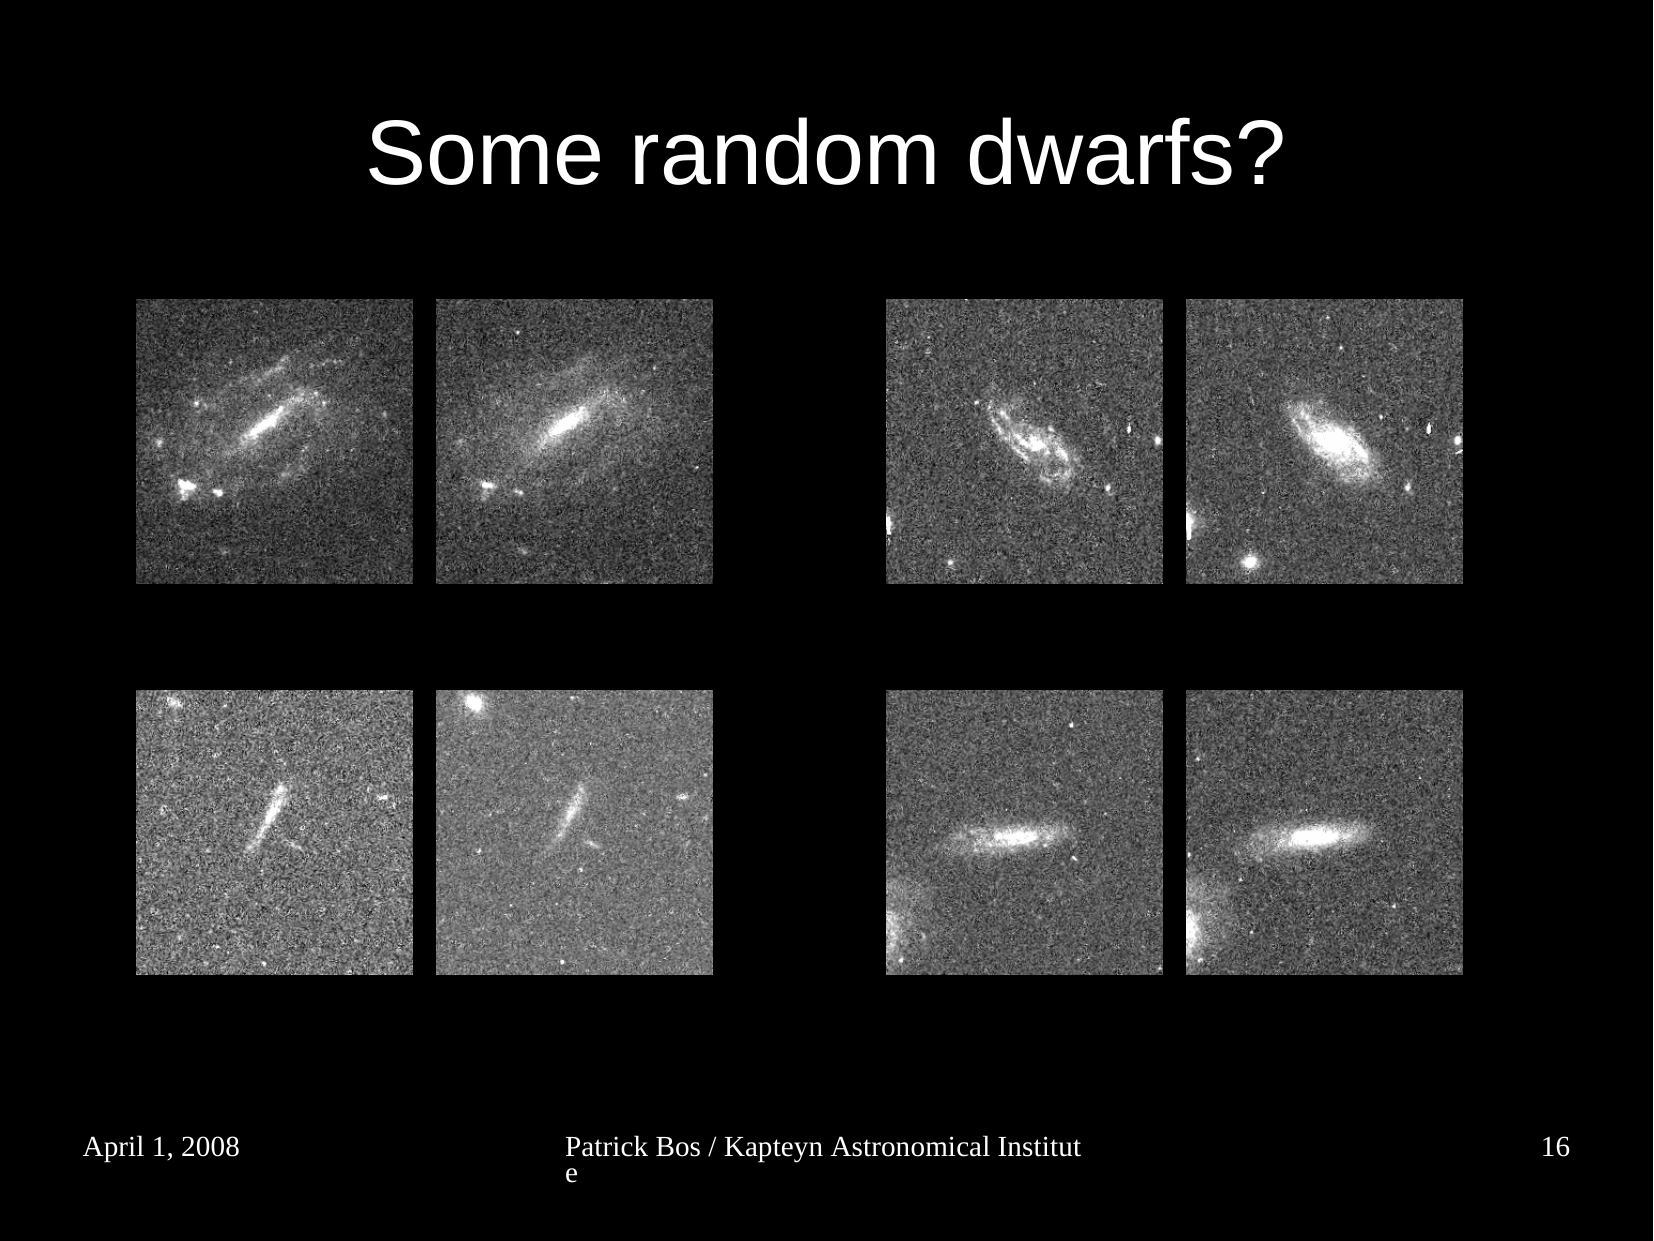

# Some random dwarfs?
April 1, 2008
Patrick Bos / Kapteyn Astronomical Institute
16